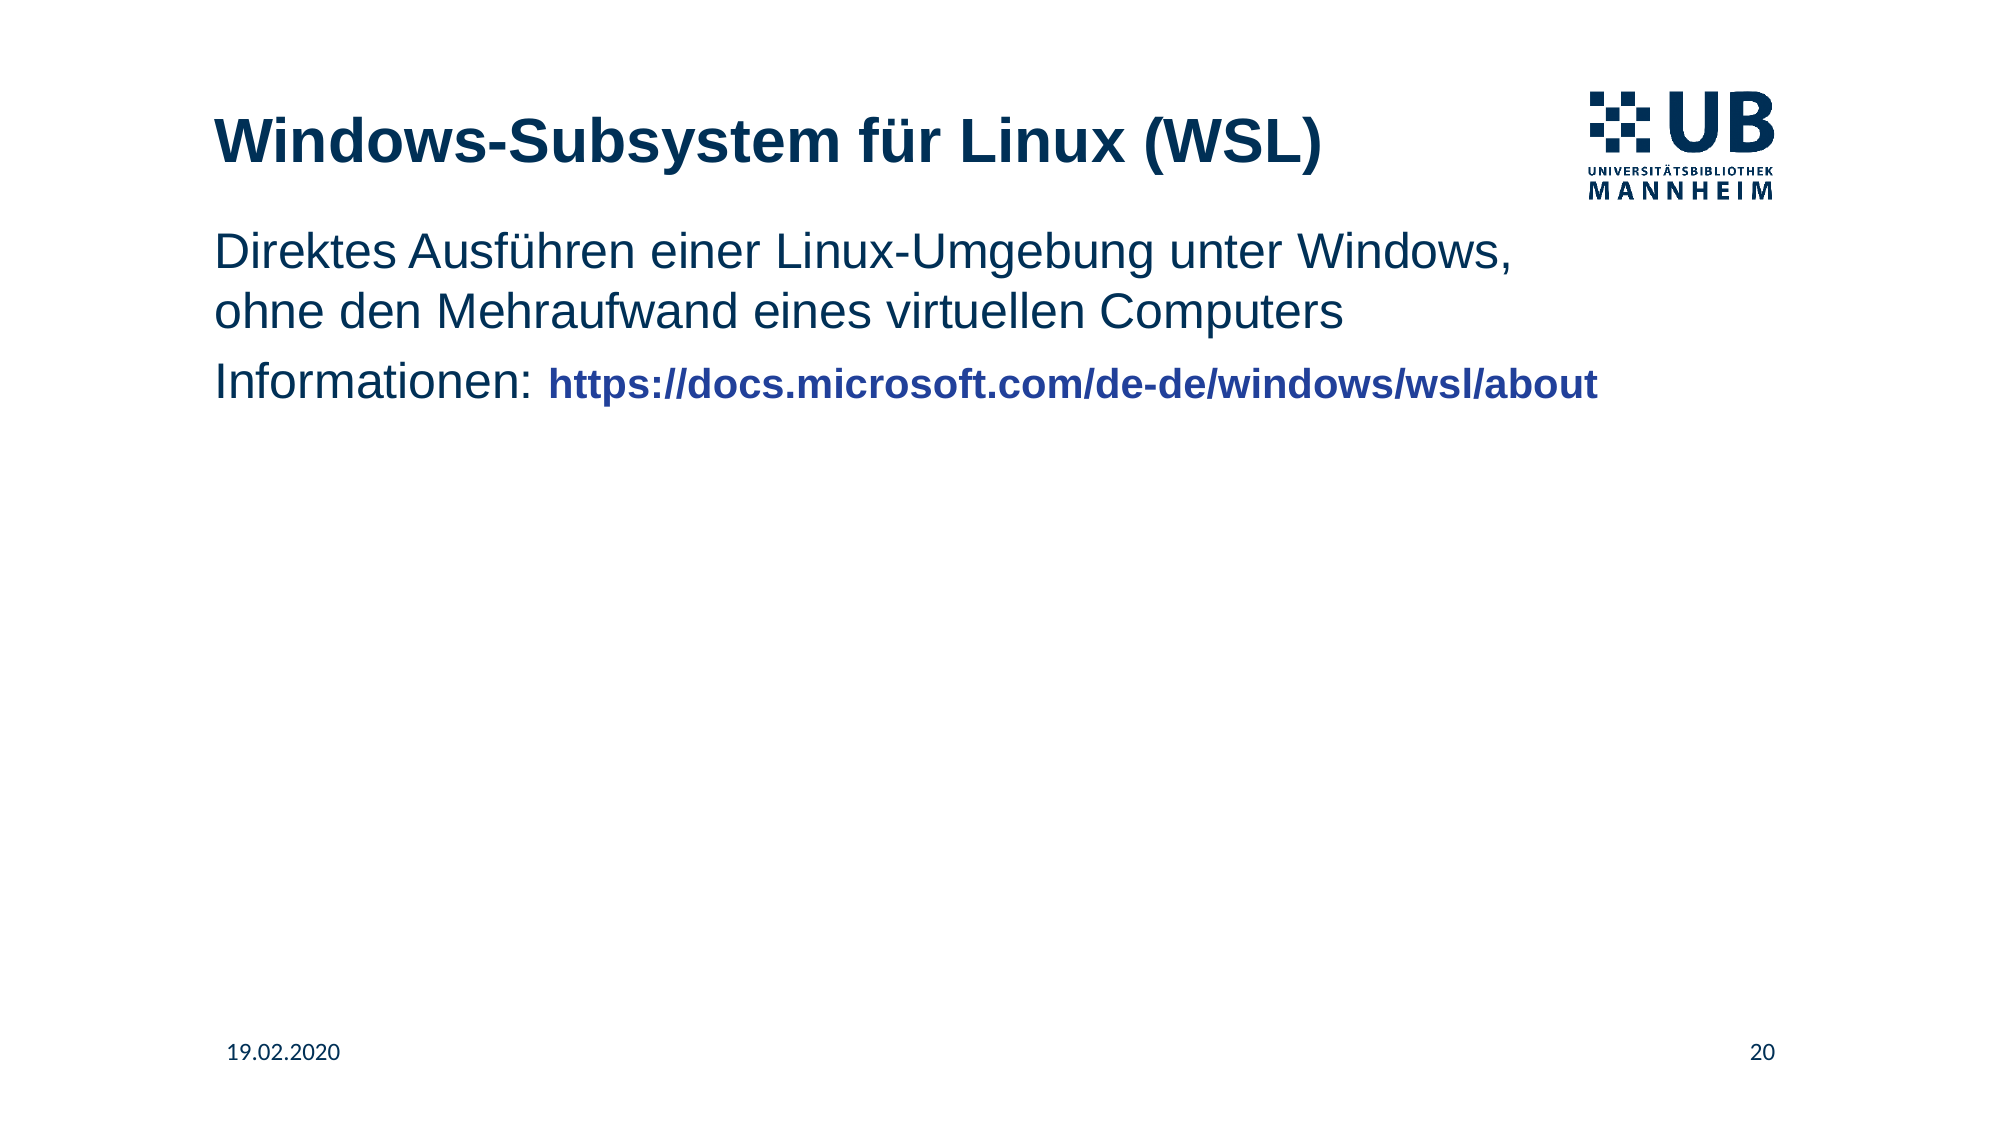

# Windows-Subsystem für Linux (WSL)
Direktes Ausführen einer Linux-Umgebung unter Windows,
ohne den Mehraufwand eines virtuellen Computers
Informationen: https://docs.microsoft.com/de-de/windows/wsl/about
19.02.2020